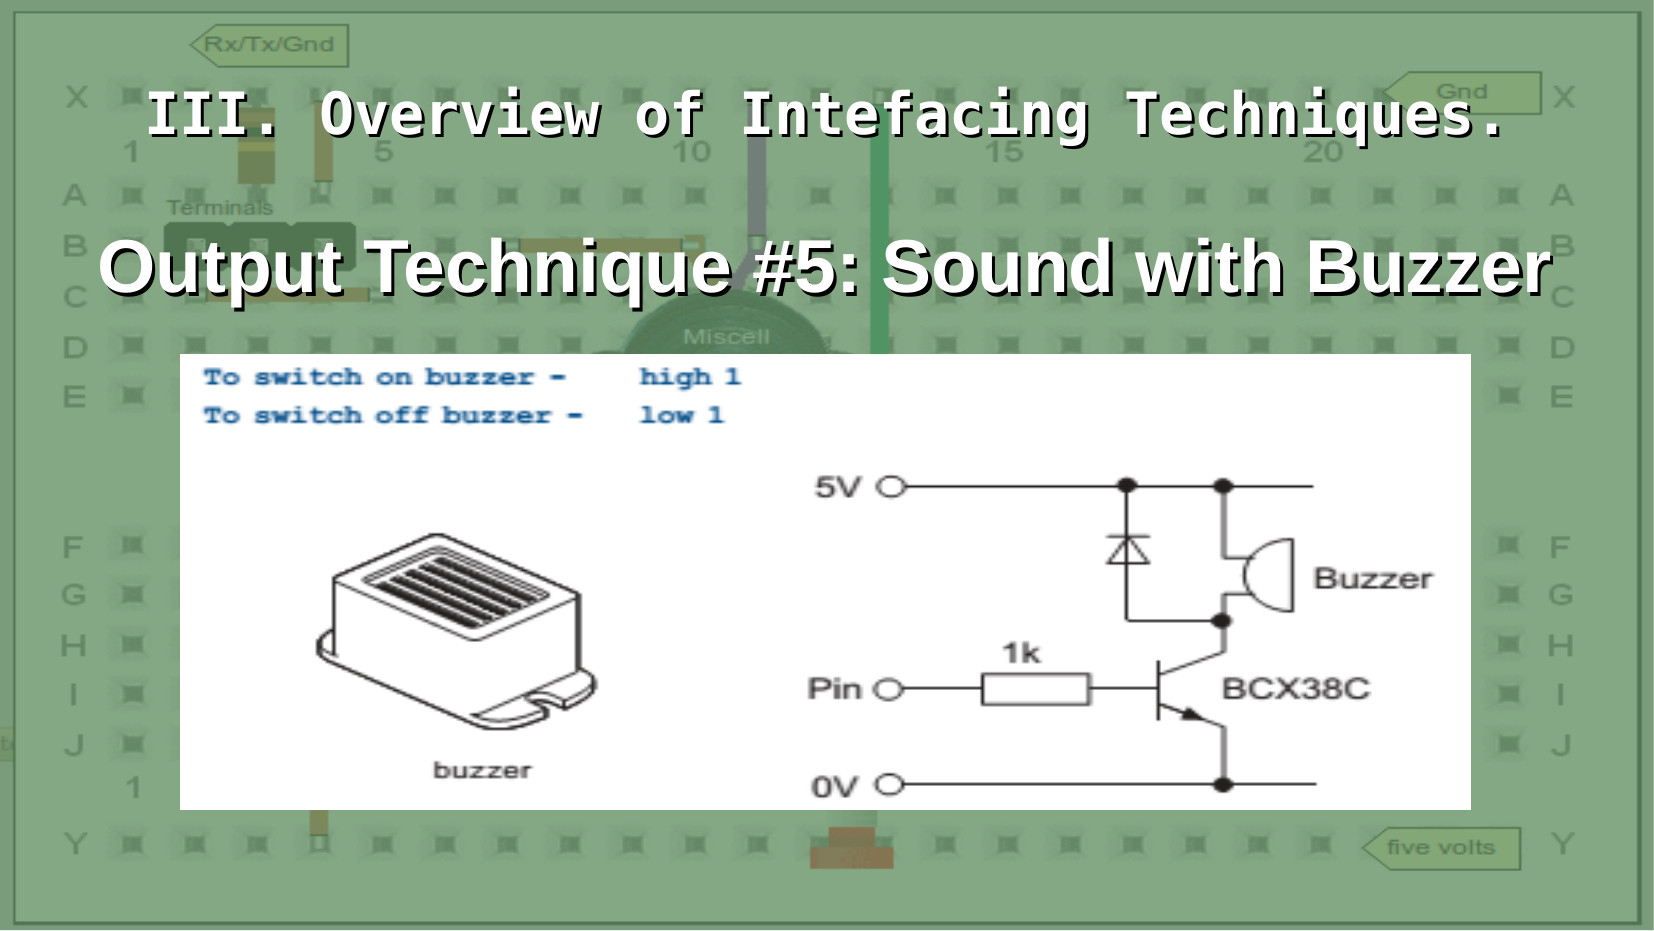

# III. Overview of Intefacing Techniques.
 Output Technique #5: Sound with Buzzer